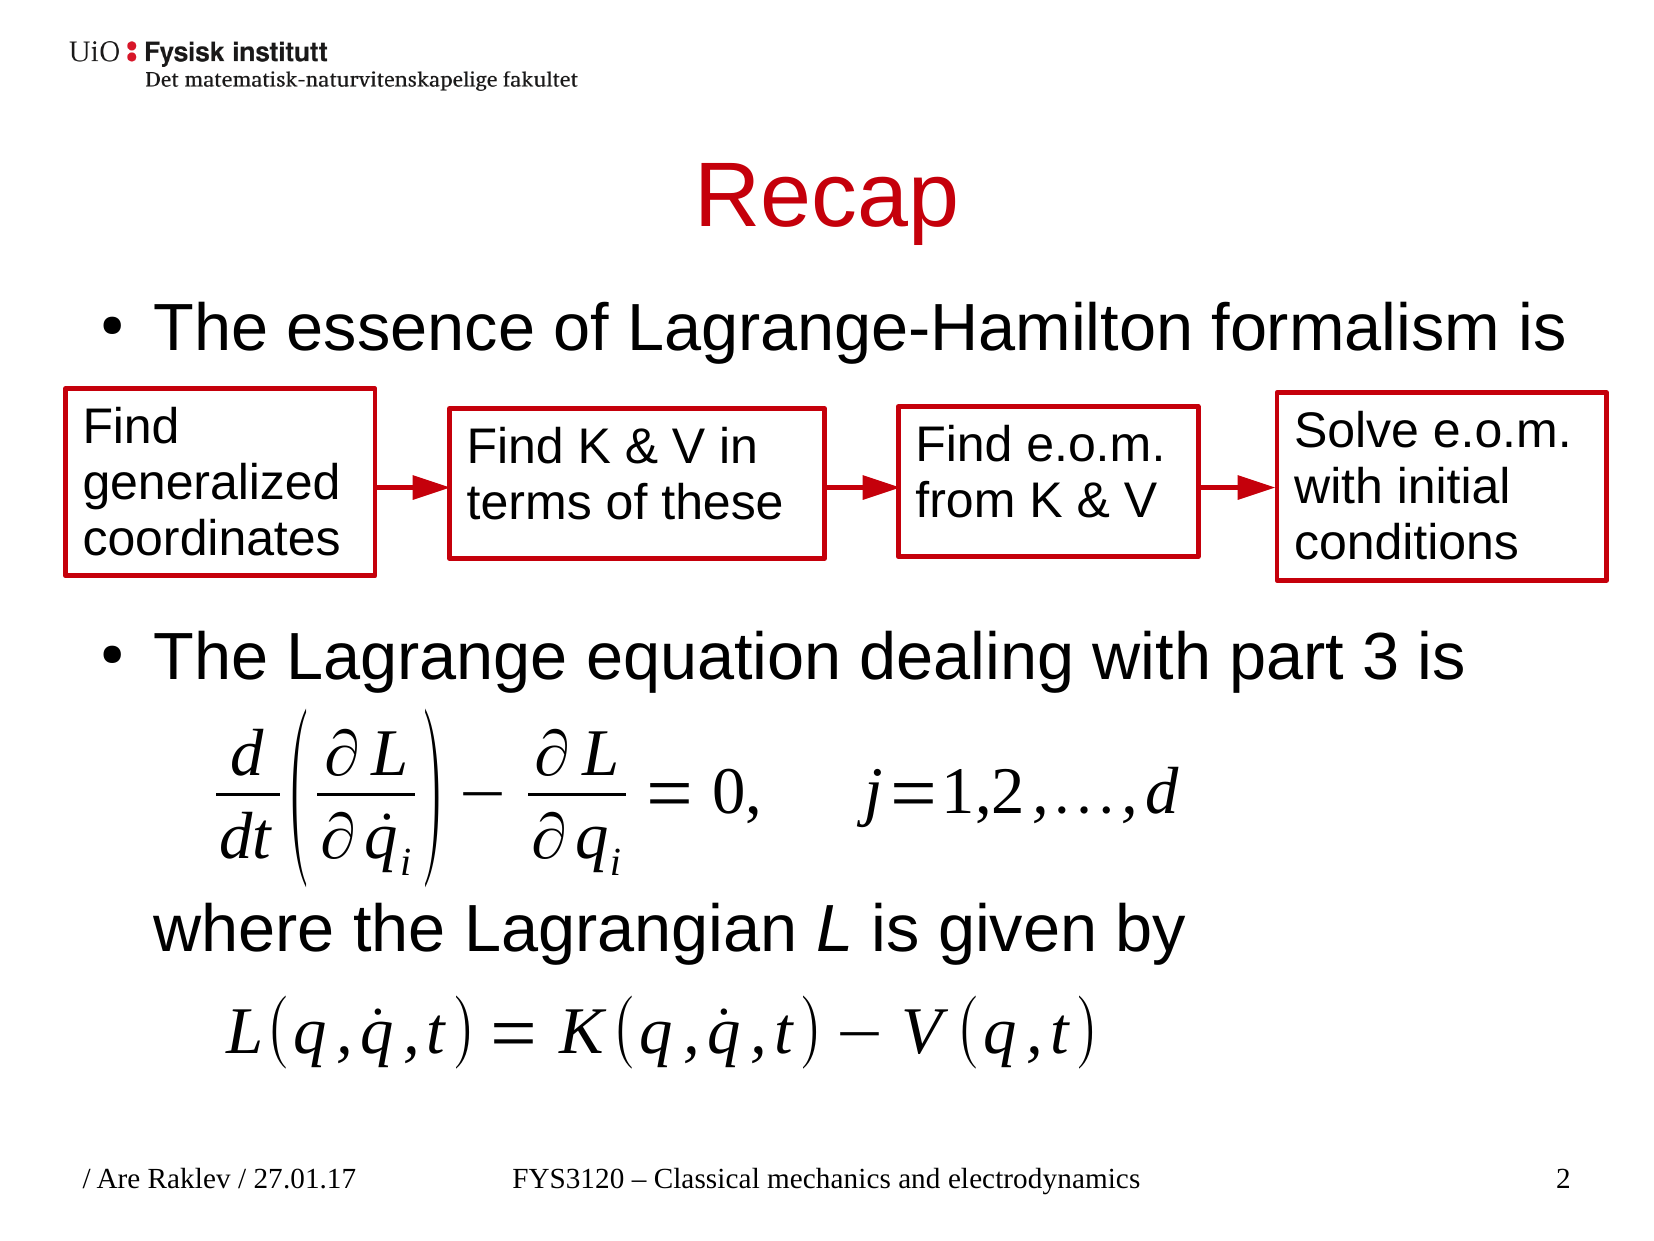

# Recap
The essence of Lagrange-Hamilton formalism is
The Lagrange equation dealing with part 3 is
where the Lagrangian L is given by
Find generalized coordinates
Solve e.o.m. with initial conditions
Find e.o.m. from K & V
Find K & V in terms of these
/ Are Raklev / 27.01.17
FYS3120 – Classical mechanics and electrodynamics
2